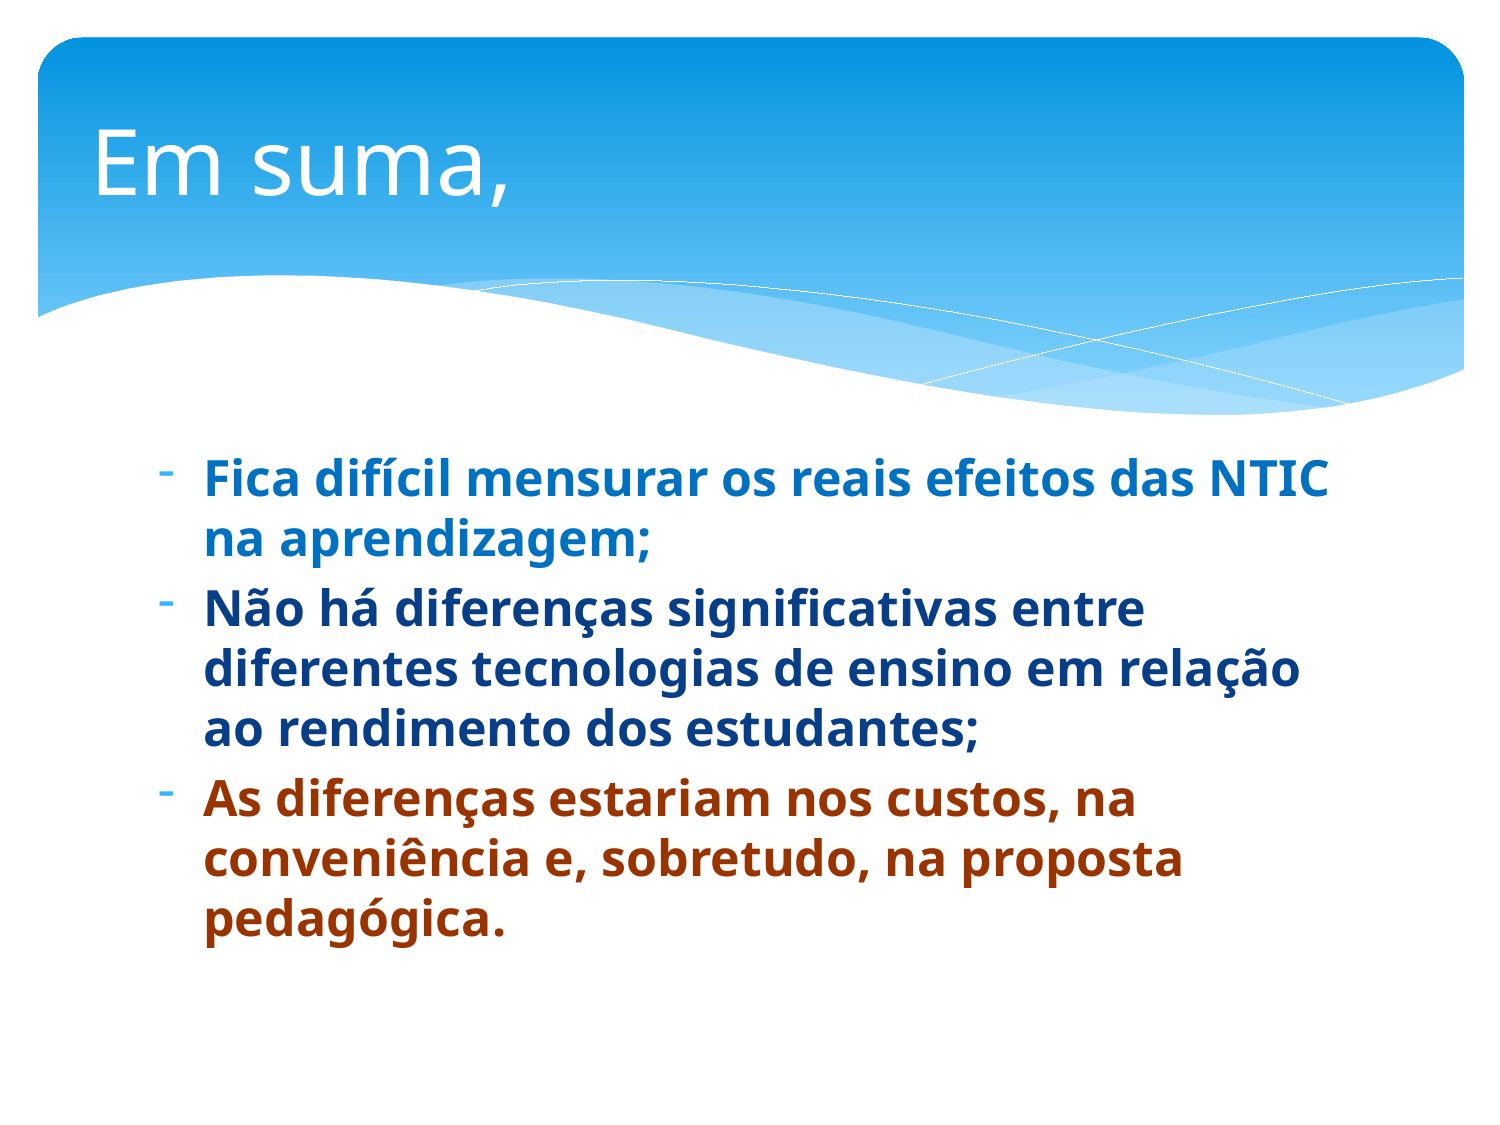

# Em suma,
Fica difícil mensurar os reais efeitos das NTIC na aprendizagem;
Não há diferenças significativas entre diferentes tecnologias de ensino em relação ao rendimento dos estudantes;
As diferenças estariam nos custos, na conveniência e, sobretudo, na proposta pedagógica.